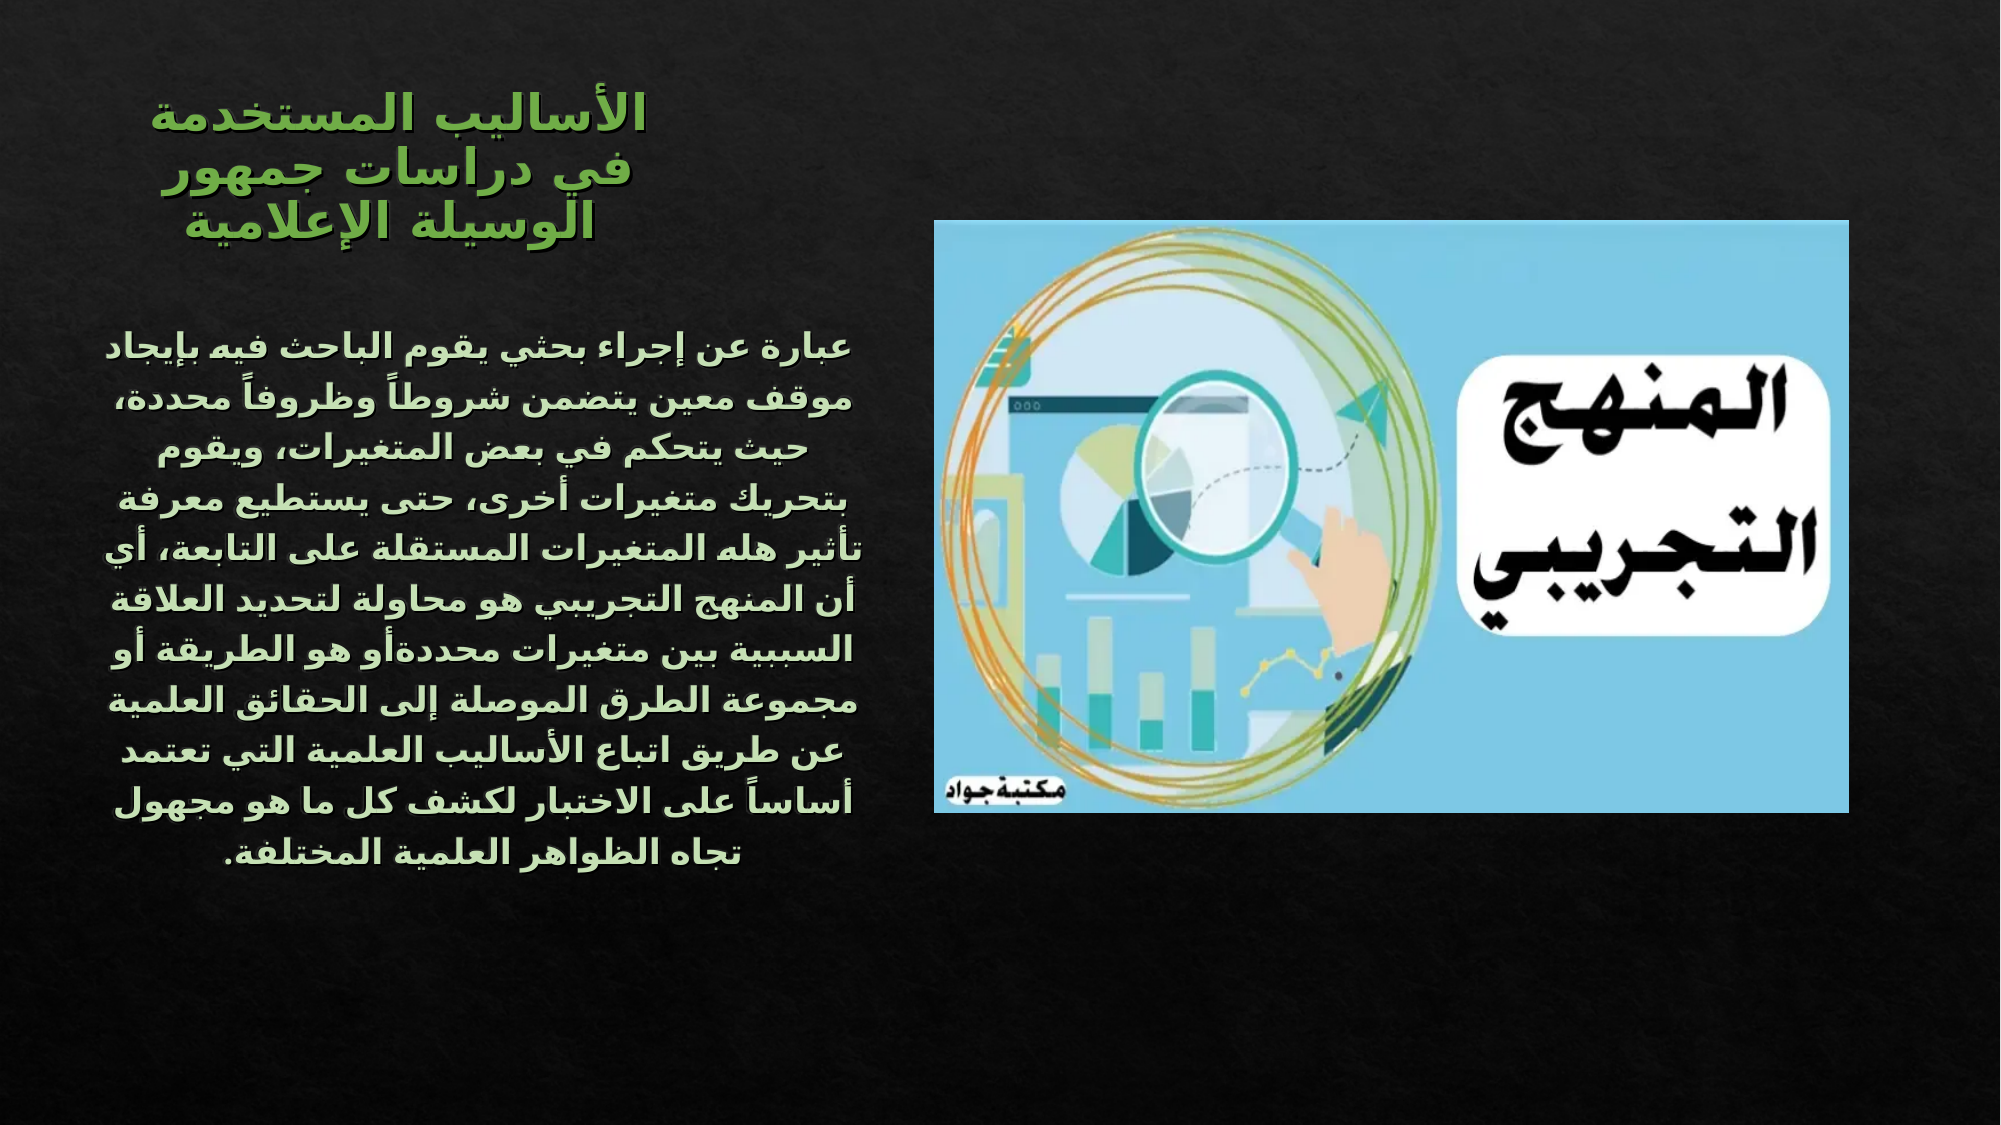

# الأساليب المستخدمة في دراسات جمهور الوسيلة الإعلامية
 عبارة عن إجراء بحثي يقوم الباحث فيه بإيجاد موقف معين يتضمن شروطاً وظروفاً محددة، حيث يتحكم في بعض المتغيرات، ويقوم بتحريك متغيرات أخرى، حتى يستطيع معرفة تأثير هله المتغيرات المستقلة على التابعة، أي أن المنهج التجريبي هو محاولة لتحديد العلاقة السببية بين متغيرات محددةأو هو الطريقة أو مجموعة الطرق الموصلة إلى الحقائق العلمية عن طريق اتباع الأساليب العلمية التي تعتمد أساساً على الاختبار لكشف كل ما هو مجهول تجاه الظواهر العلمية المختلفة.